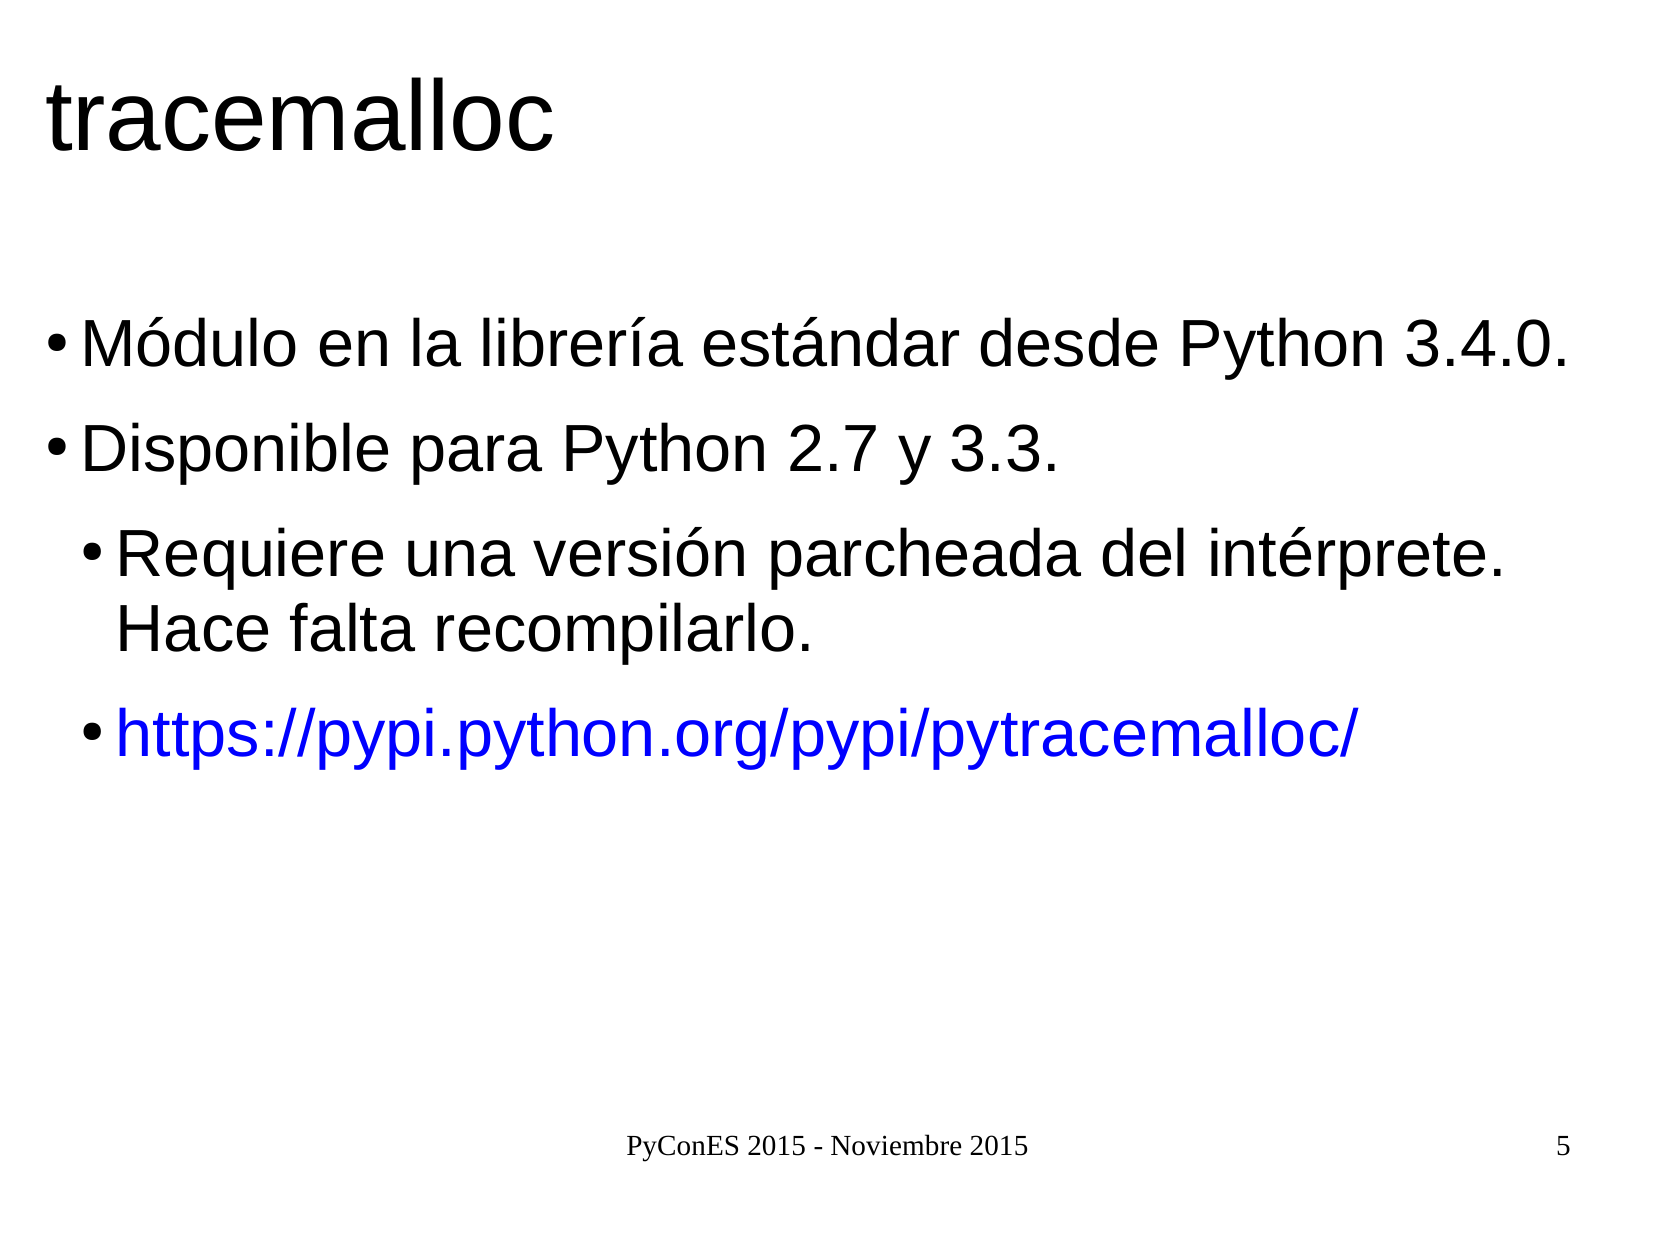

# tracemalloc
Módulo en la librería estándar desde Python 3.4.0.
Disponible para Python 2.7 y 3.3.
Requiere una versión parcheada del intérprete. Hace falta recompilarlo.
https://pypi.python.org/pypi/pytracemalloc/
PyConES 2015 - Noviembre 2015
5